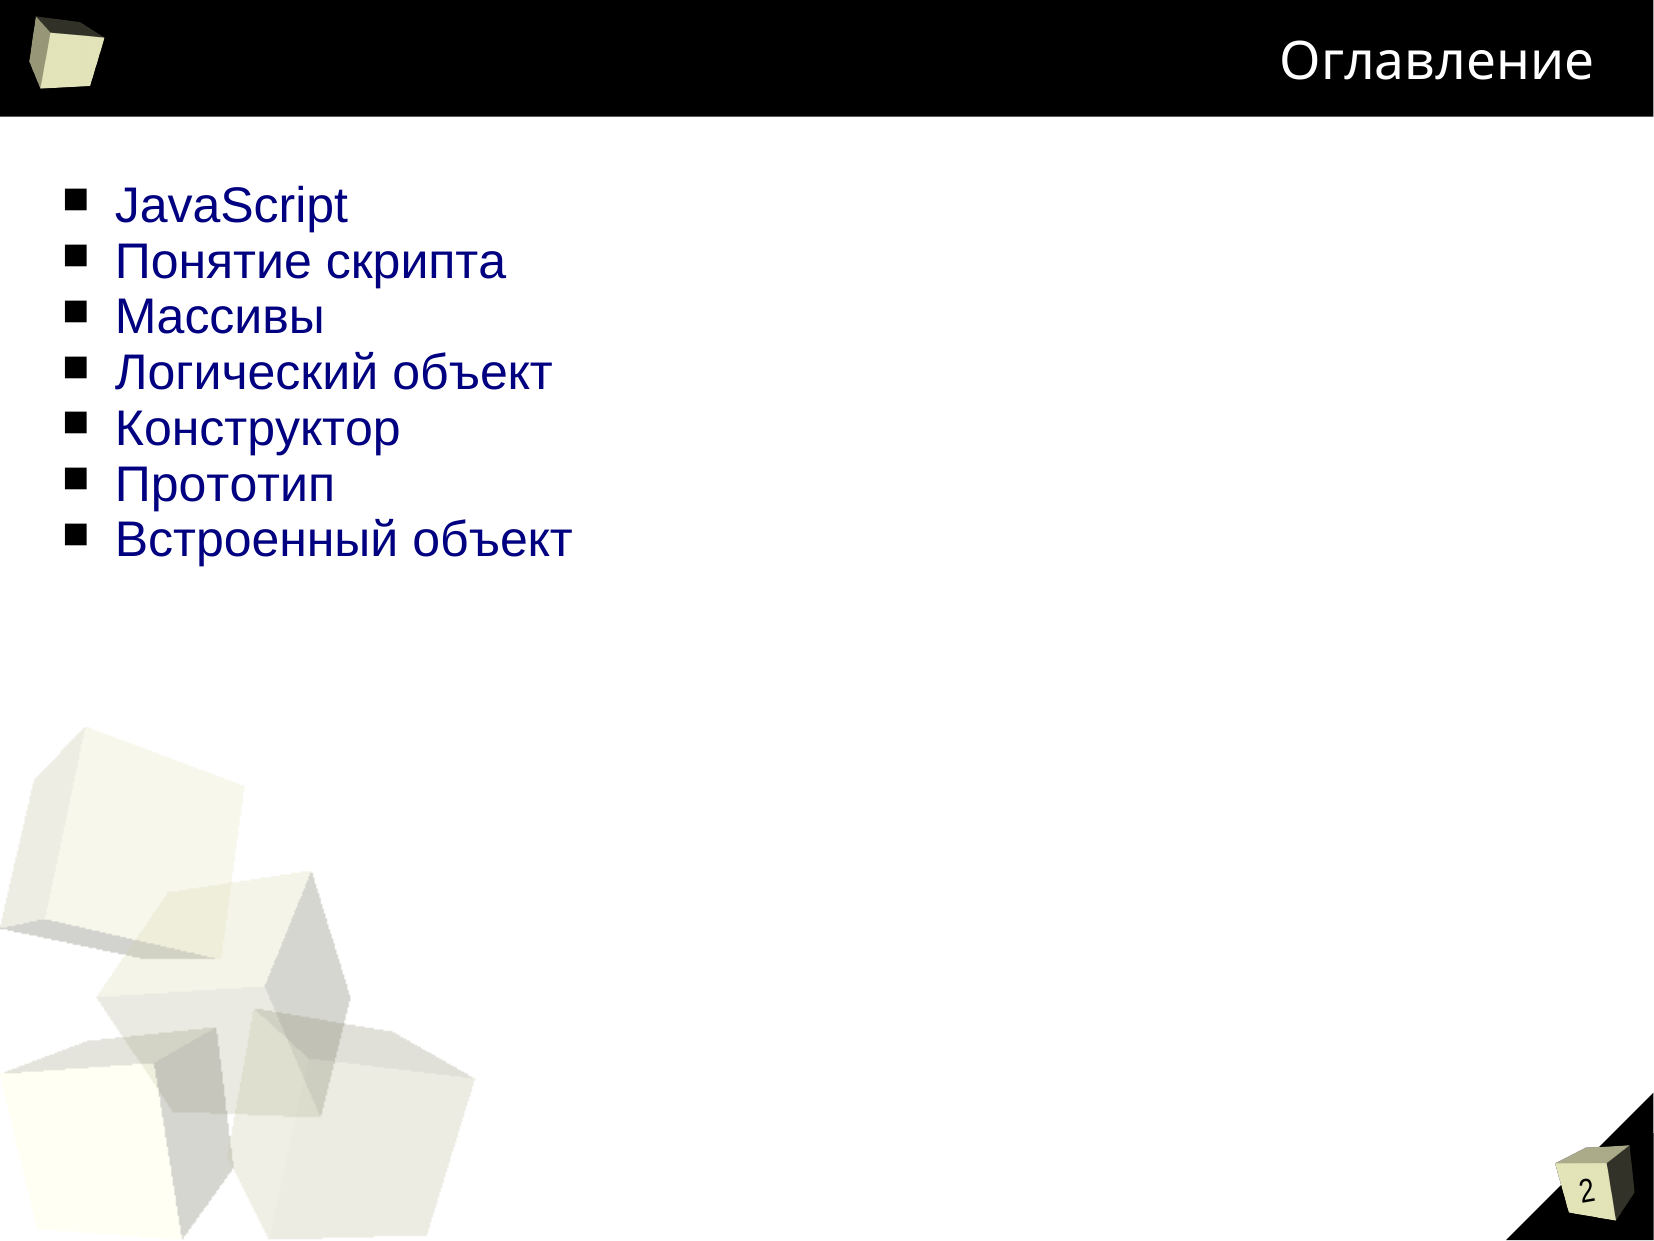

# Оглавление
JavaScript
Понятие скрипта
Массивы
Логический объект
Конструктор
Прототип
Встроенный объект